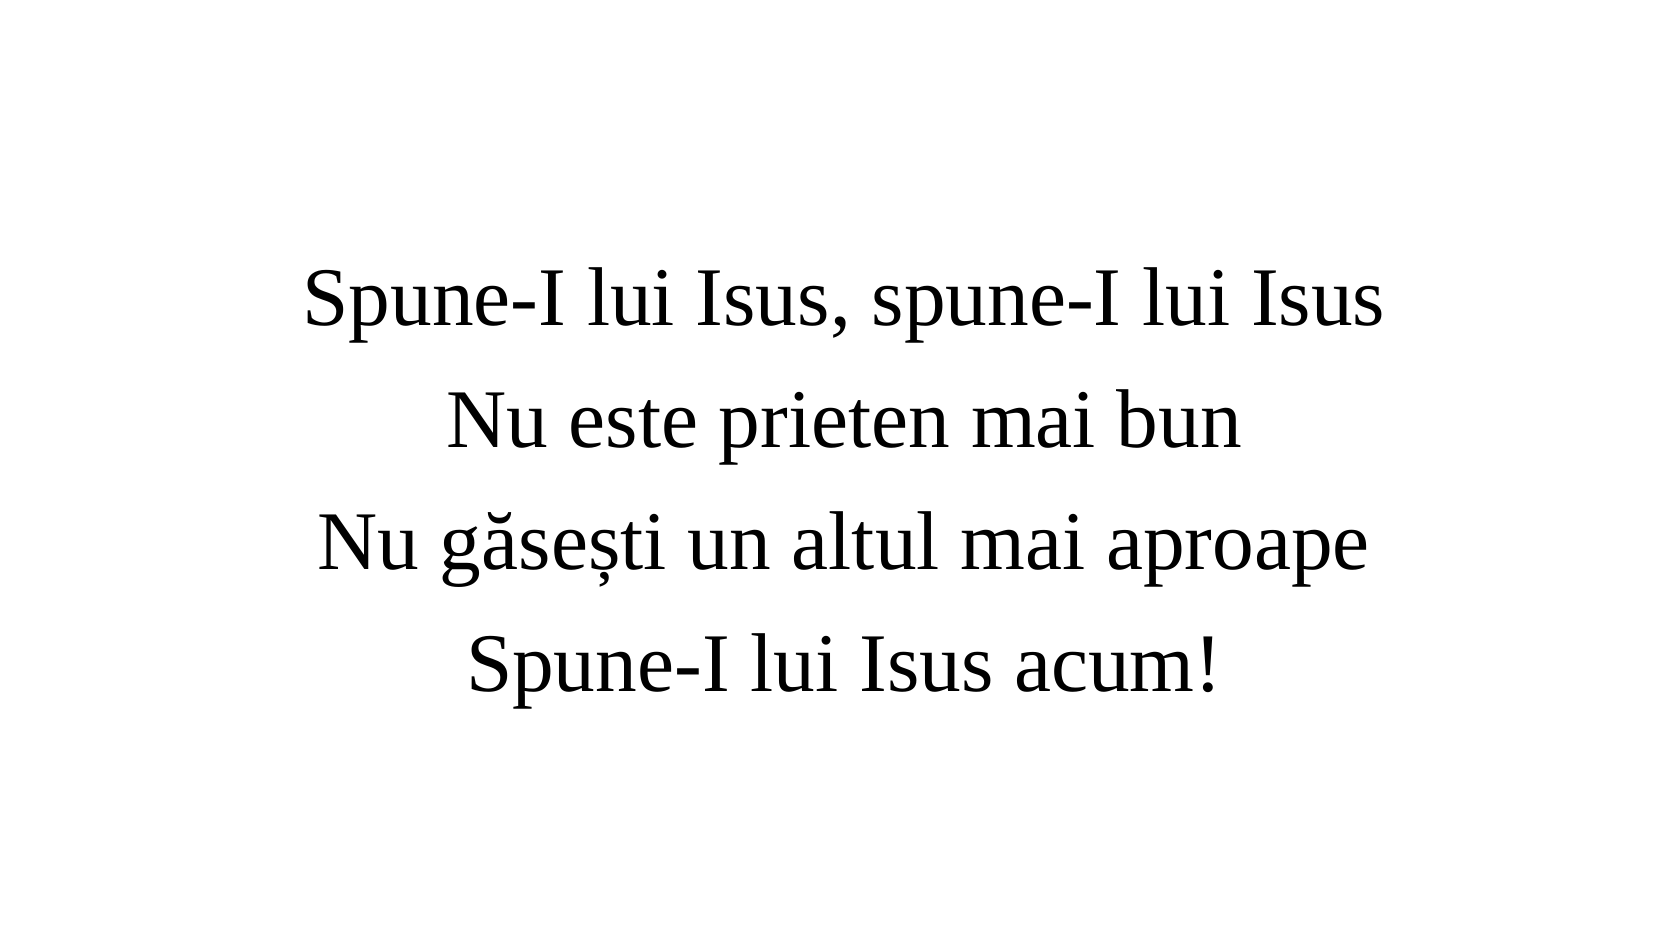

# Spune-I lui Isus, spune-I lui Isus
Nu este prieten mai bun
Nu găsești un altul mai aproape
Spune-I lui Isus acum!